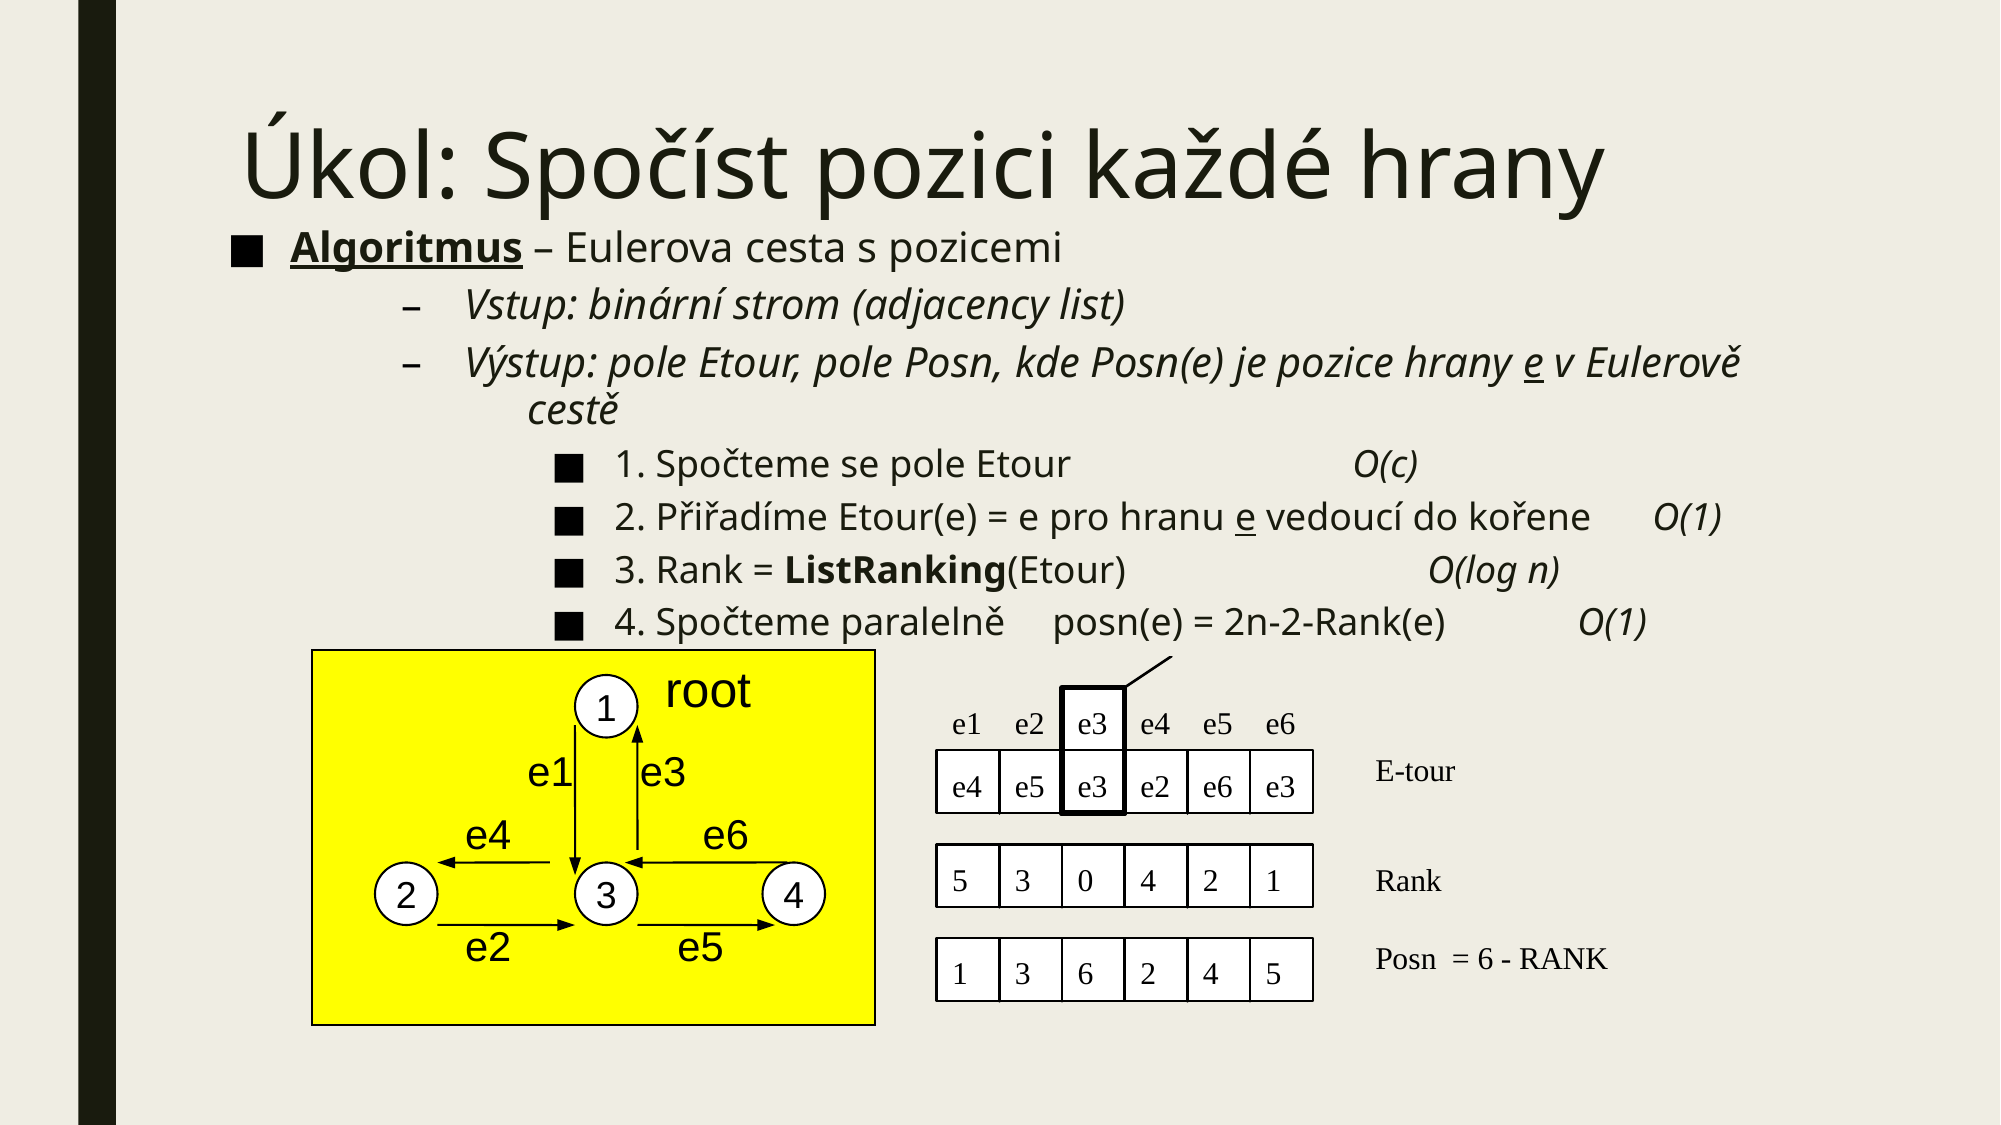

# Úkol: Spočíst pozici každé hrany
Algoritmus – Eulerova cesta s pozicemi
Vstup: binární strom (adjacency list)
Výstup: pole Etour, pole Posn, kde Posn(e) je pozice hrany e v Eulerově cestě
1. Spočteme se pole Etour				O(c)
2. Přiřadíme Etour(e) = e pro hranu e vedoucí do kořene	O(1)
3. Rank = ListRanking(Etour) 				O(log n)
4. Spočteme paralelně 	posn(e) = 2n-2-Rank(e)		O(1)
root
1
e1
e3
e4
e6
2
3
4
e2
e5